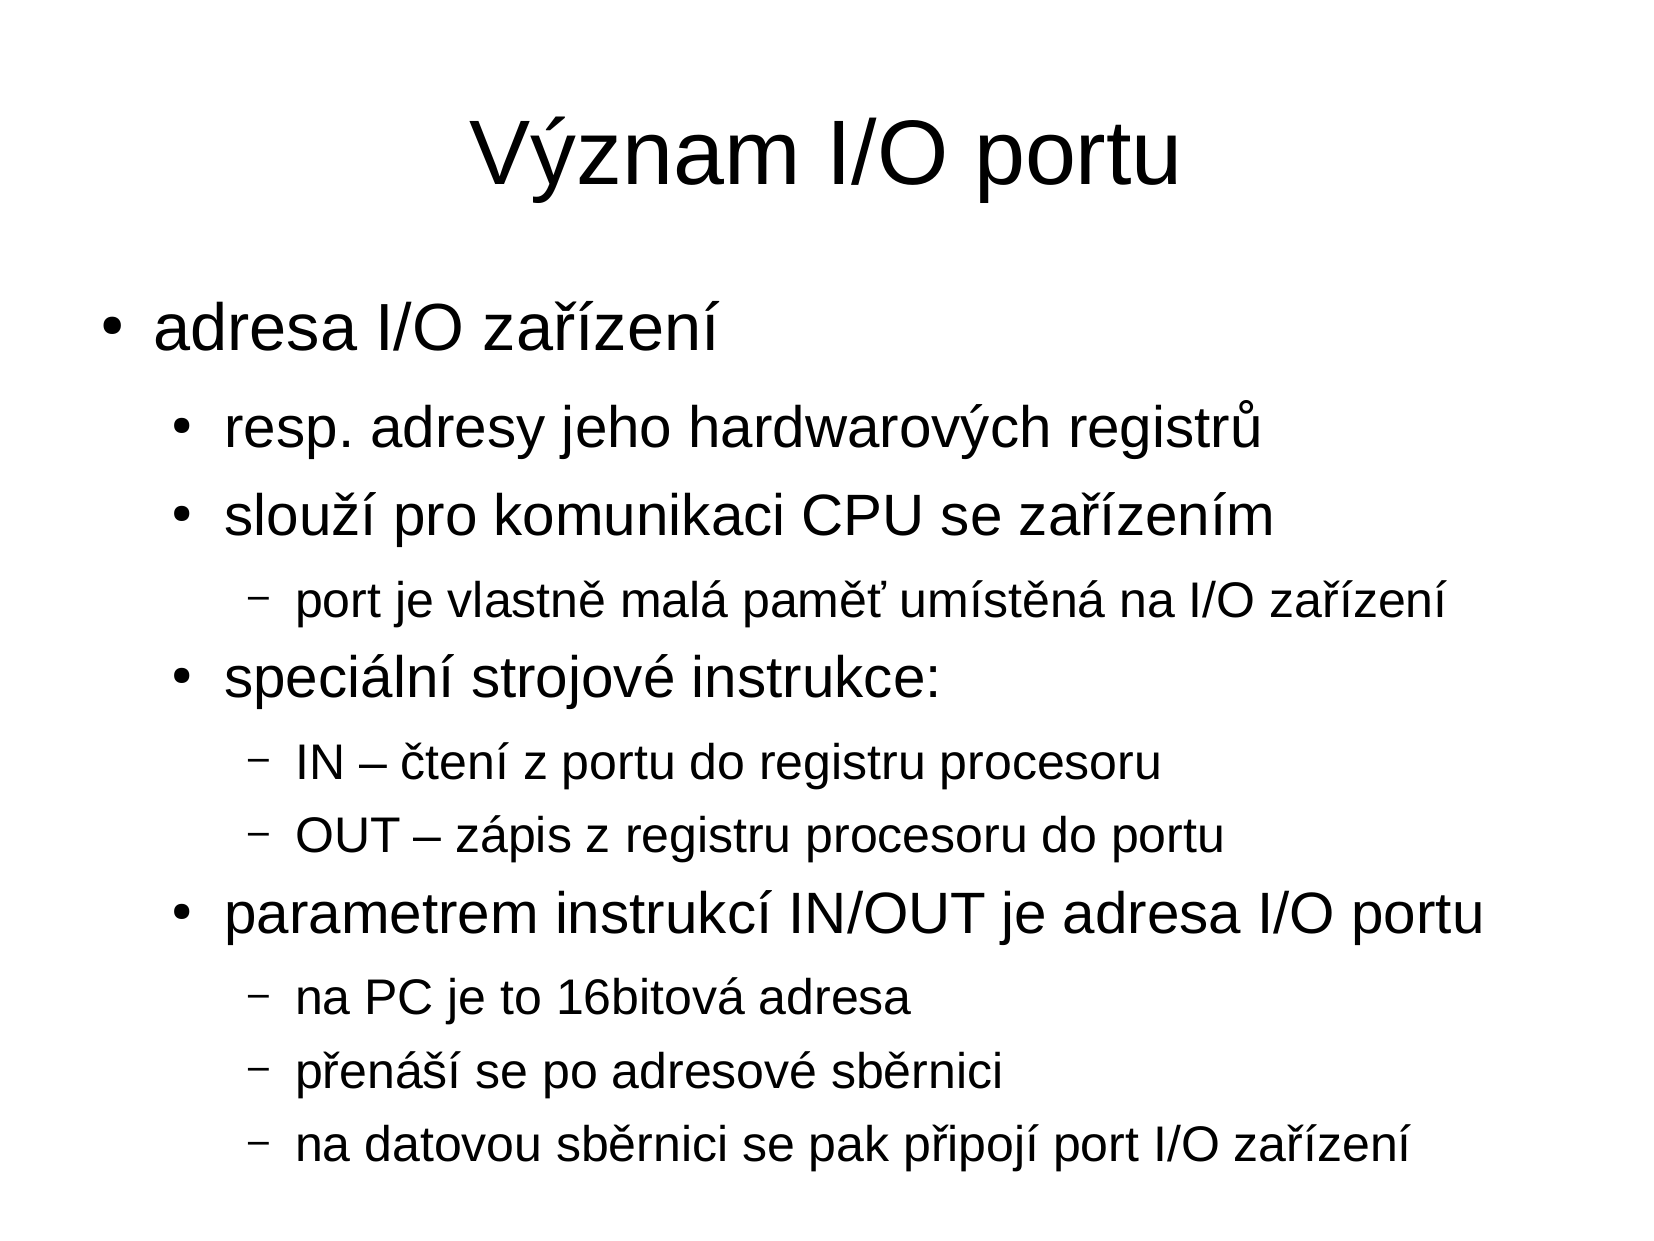

# Význam I/O portu
adresa I/O zařízení
resp. adresy jeho hardwarových registrů
slouží pro komunikaci CPU se zařízením
port je vlastně malá paměť umístěná na I/O zařízení
speciální strojové instrukce:
IN – čtení z portu do registru procesoru
OUT – zápis z registru procesoru do portu
parametrem instrukcí IN/OUT je adresa I/O portu
na PC je to 16bitová adresa
přenáší se po adresové sběrnici
na datovou sběrnici se pak připojí port I/O zařízení